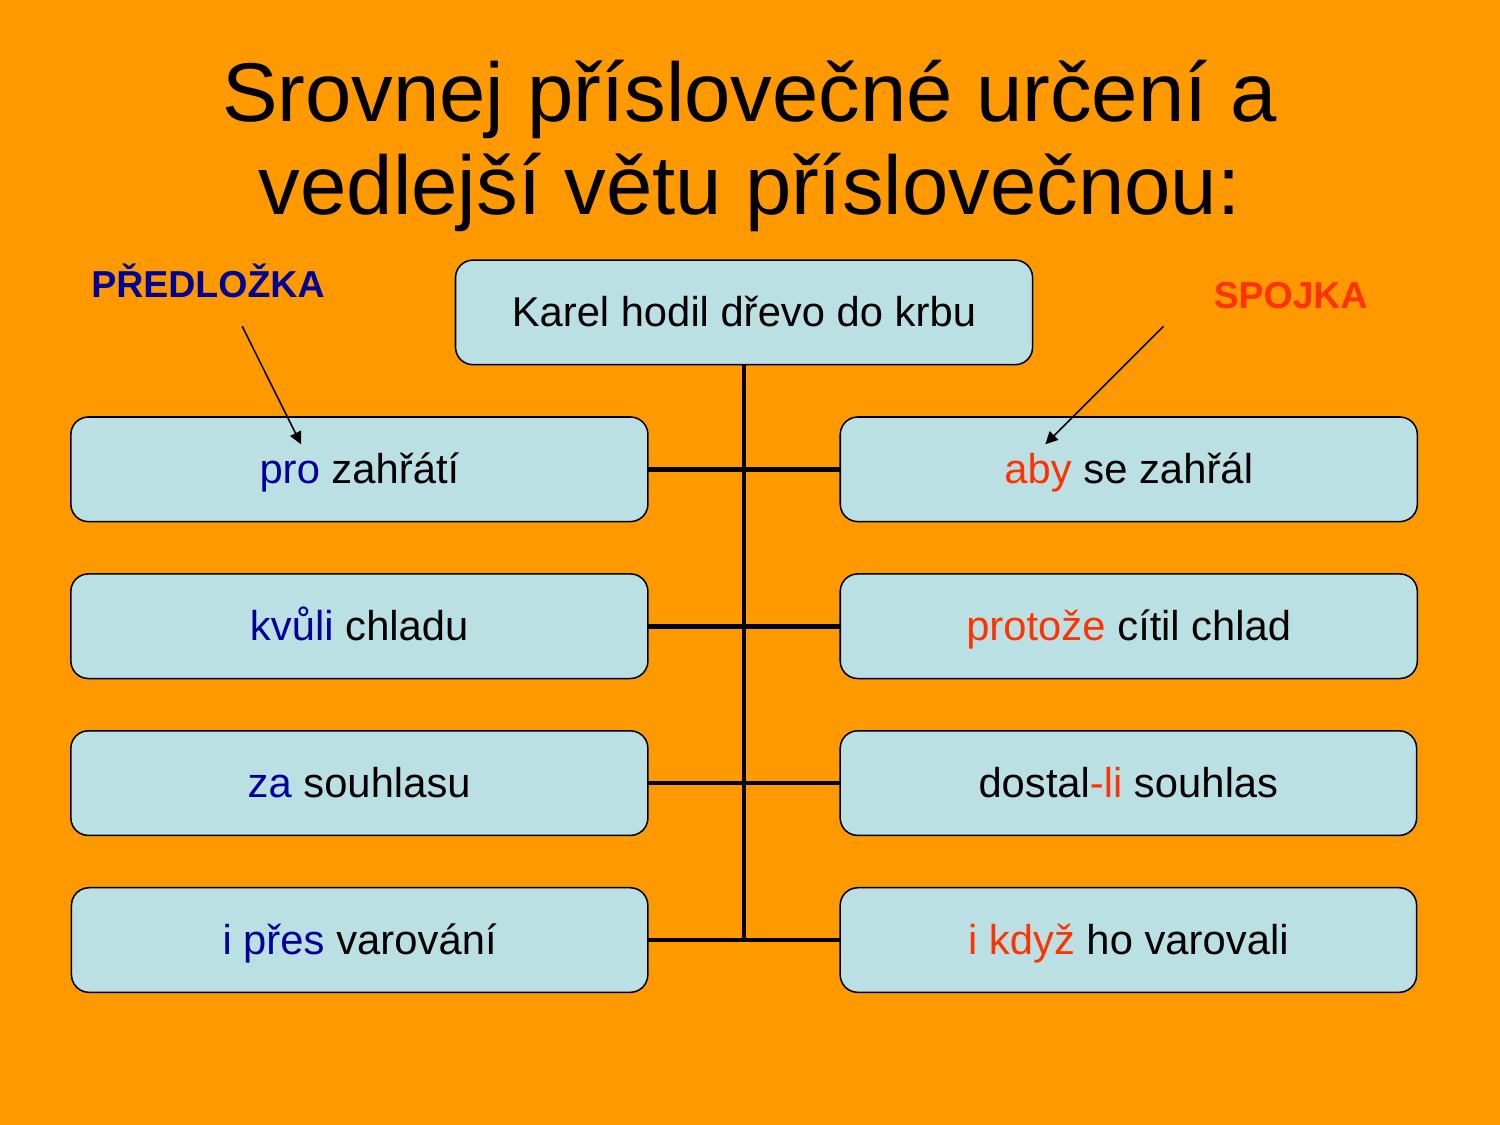

# Srovnej příslovečné určení a vedlejší větu příslovečnou:
PŘEDLOŽKA
Karel hodil dřevo do krbu
pro zahřátí
aby se zahřál
kvůli chladu
protože cítil chlad
za souhlasu
dostal-li souhlas
i přes varování
i když ho varovali
SPOJKA